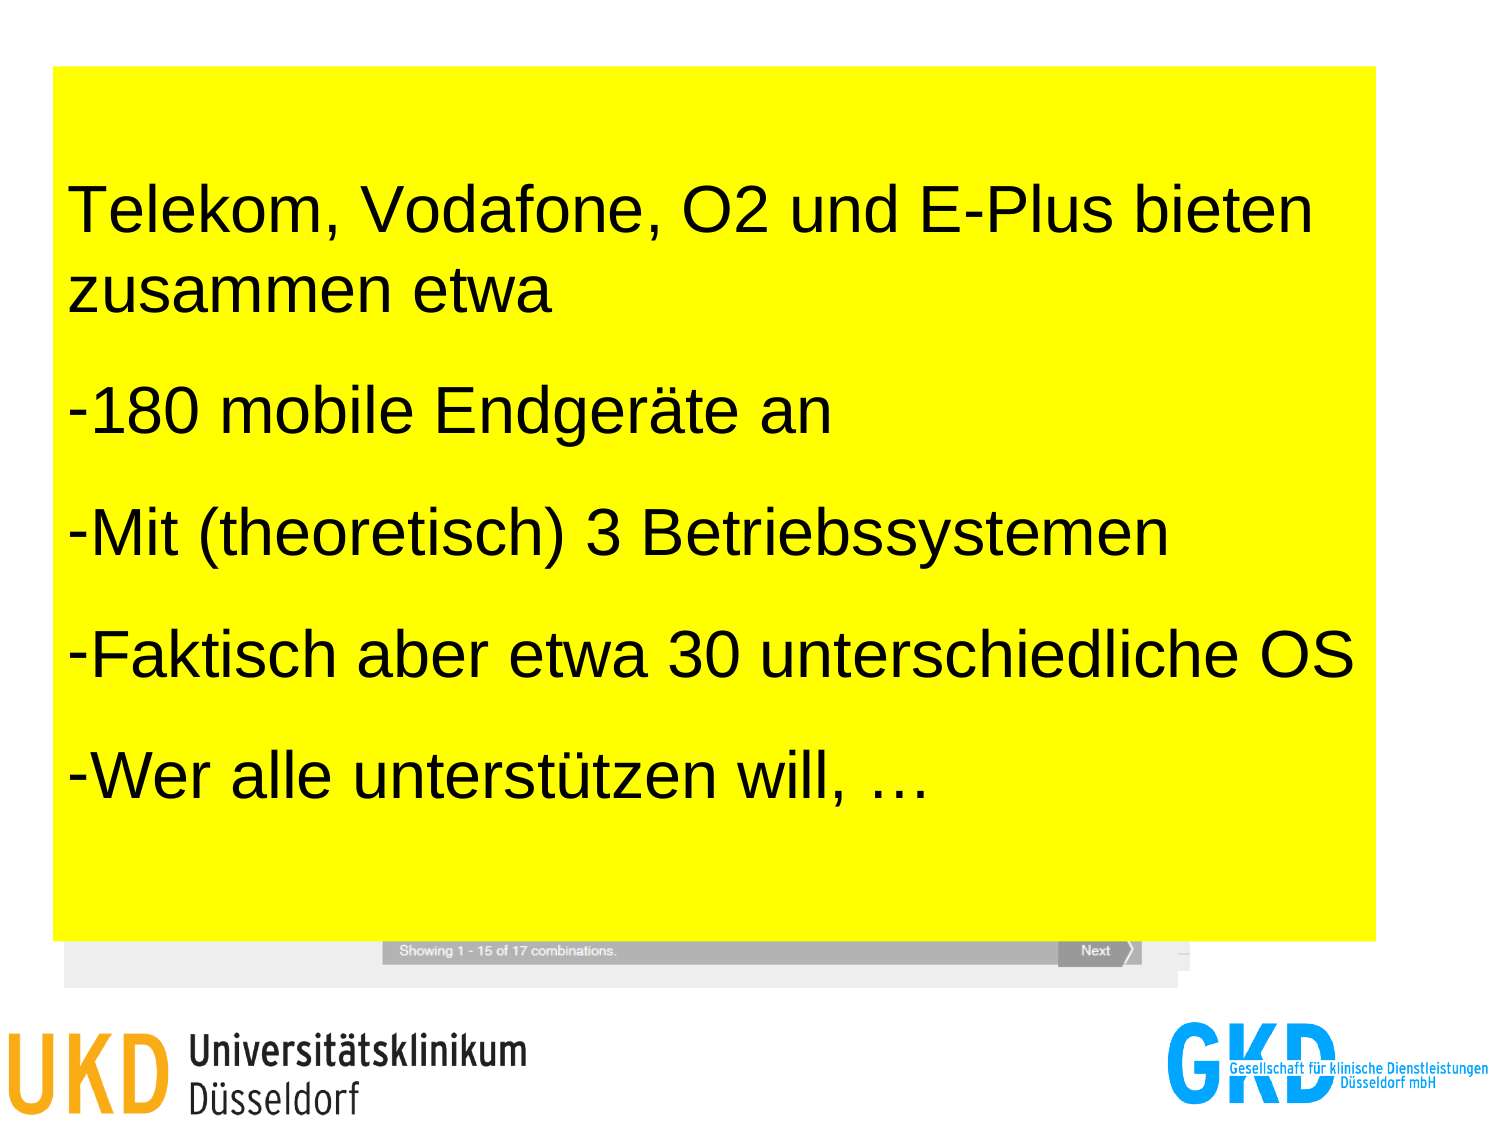

Telekom, Vodafone, O2 und E-Plus bieten zusammen etwa
180 mobile Endgeräte an
Mit (theoretisch) 3 Betriebssystemen
Faktisch aber etwa 30 unterschiedliche OS
Wer alle unterstützen will, …